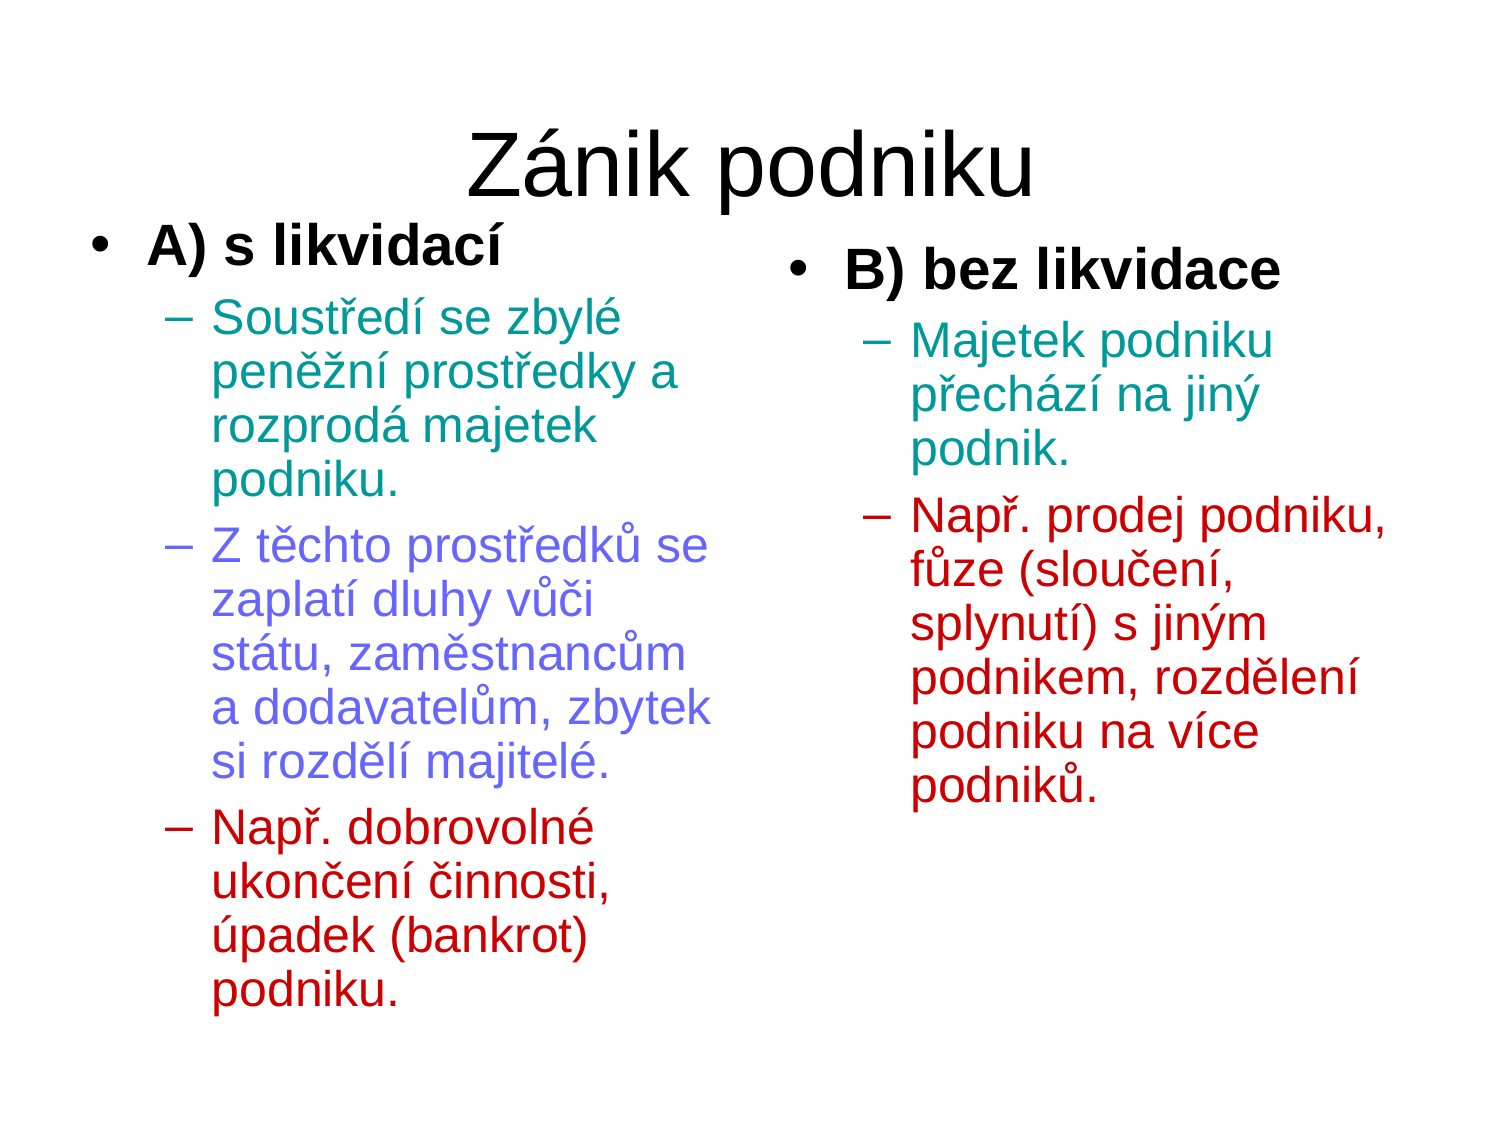

# Zánik podniku
A) s likvidací
Soustředí se zbylé peněžní prostředky a rozprodá majetek podniku.
Z těchto prostředků se zaplatí dluhy vůči státu, zaměstnancům a dodavatelům, zbytek si rozdělí majitelé.
Např. dobrovolné ukončení činnosti, úpadek (bankrot) podniku.
B) bez likvidace
Majetek podniku přechází na jiný podnik.
Např. prodej podniku, fůze (sloučení, splynutí) s jiným podnikem, rozdělení podniku na více podniků.